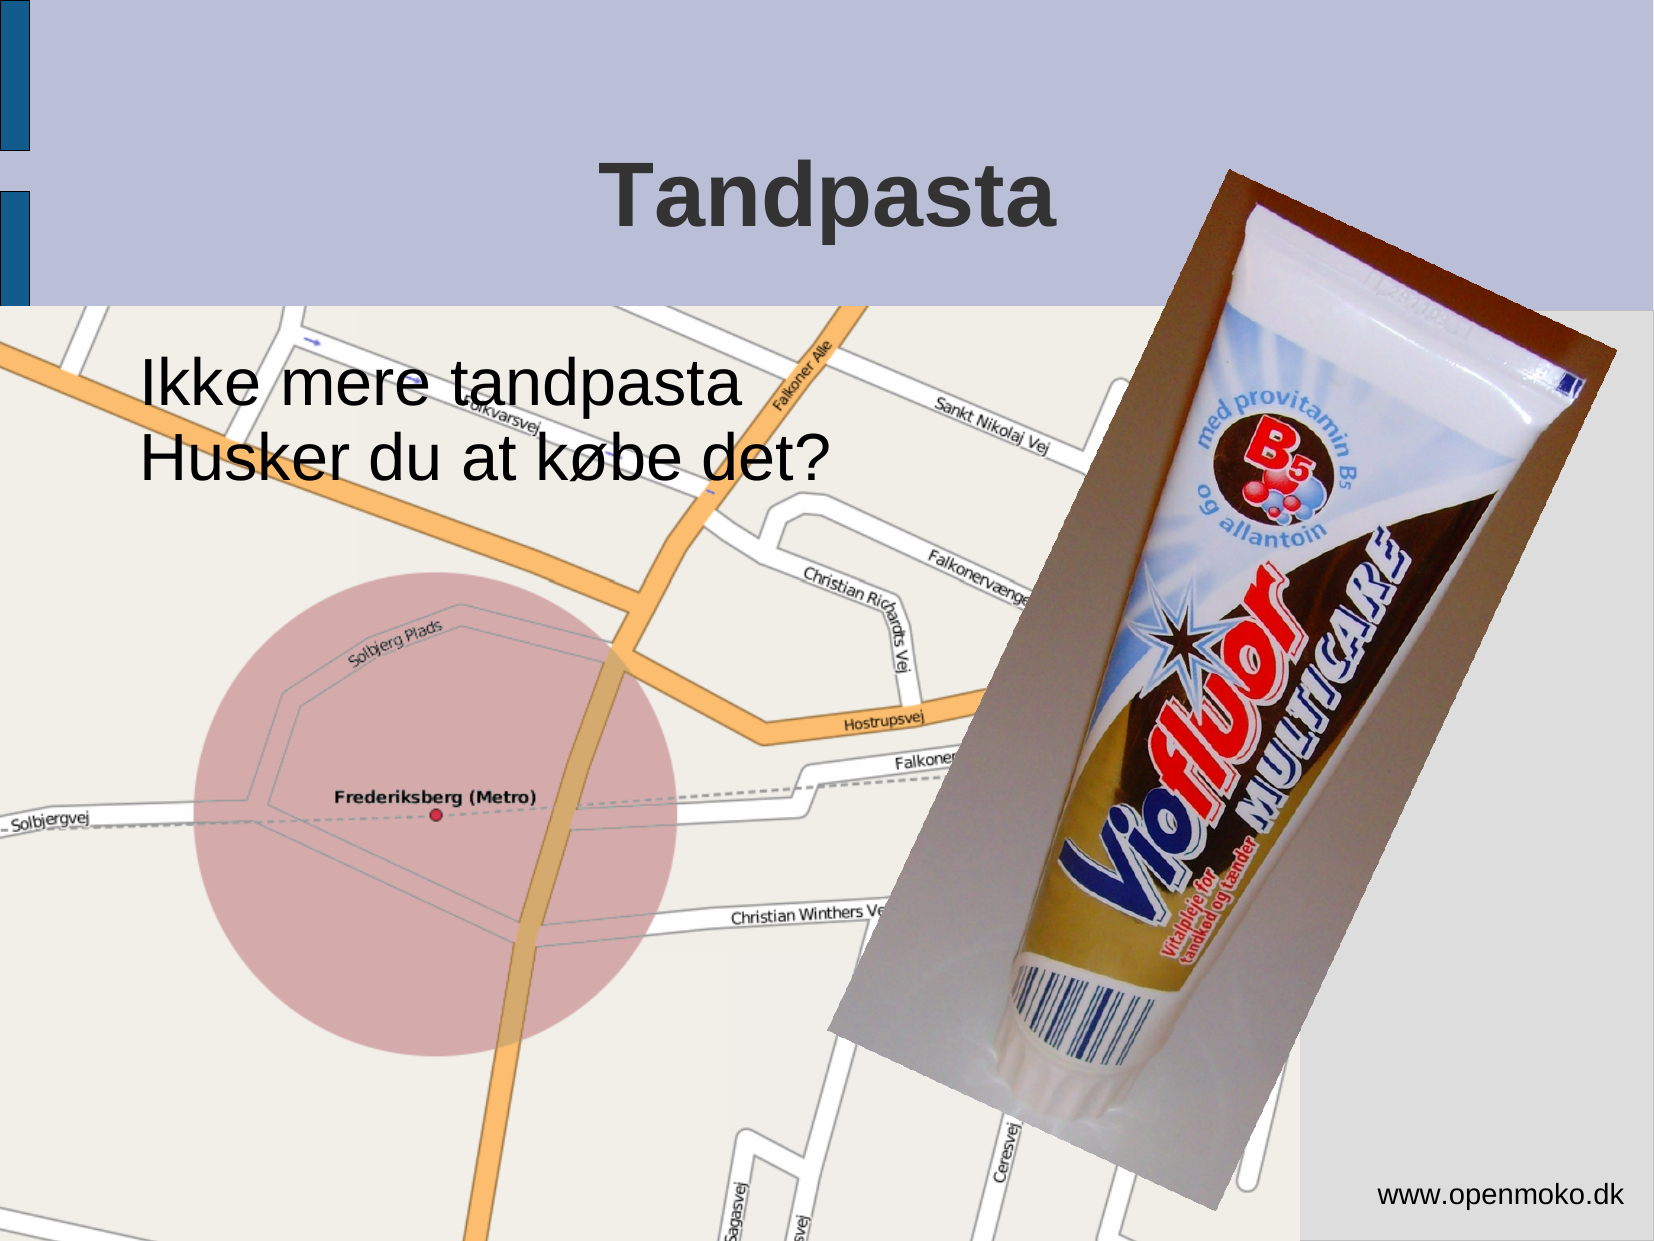

# Tandpasta
Ikke mere tandpasta
Husker du at købe det?